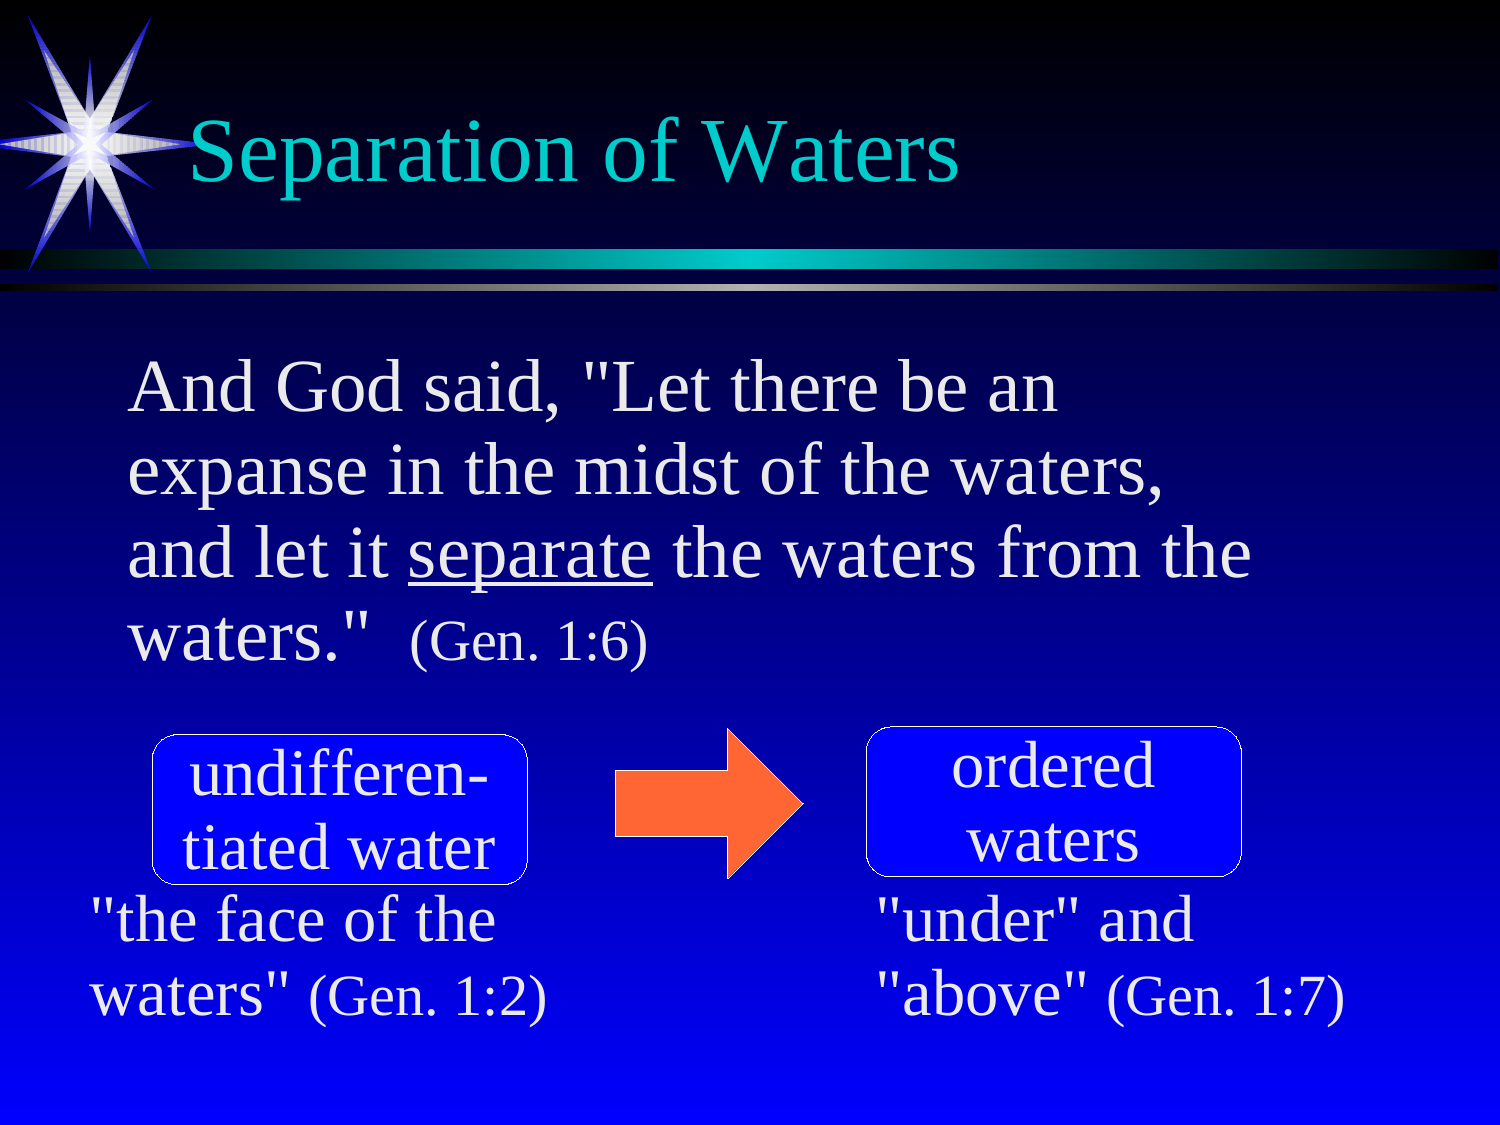

# Separation of Waters
And God said, "Let there be an expanse in the midst of the waters, and let it separate the waters from the waters." (Gen. 1:6)
ordered
waters
undifferen-
tiated water
"the face of the waters" (Gen. 1:2)
"under" and "above" (Gen. 1:7)